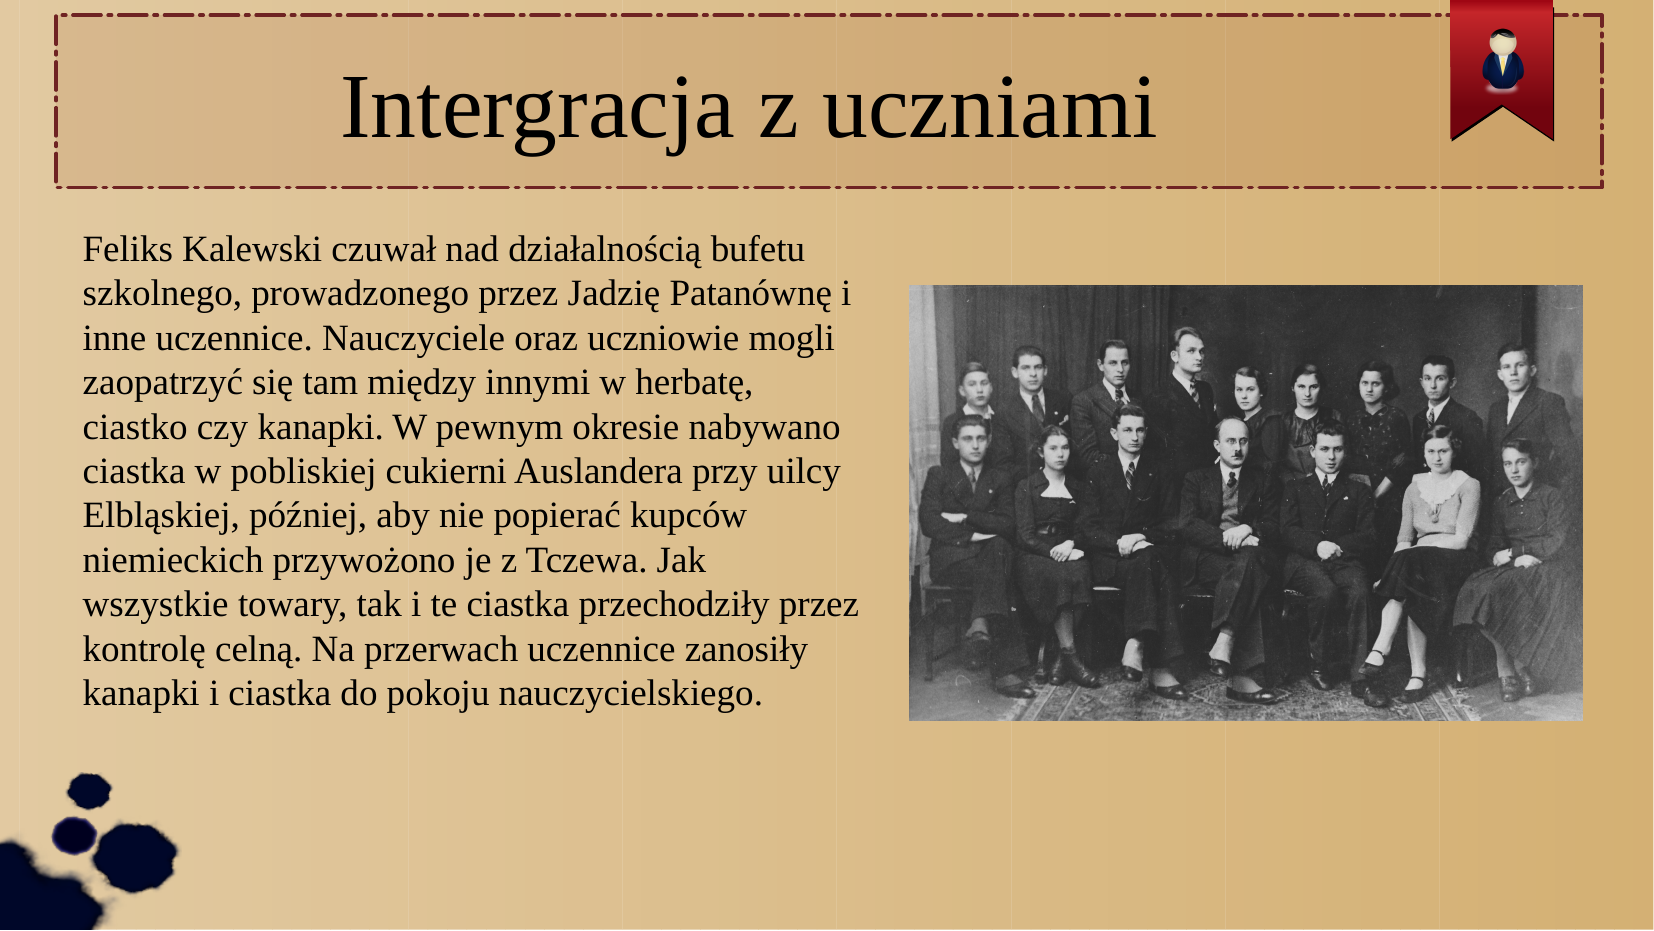

# Intergracja z uczniami
Feliks Kalewski czuwał nad działalnością bufetu szkolnego, prowadzonego przez Jadzię Patanównę i inne uczennice. Nauczyciele oraz uczniowie mogli zaopatrzyć się tam między innymi w herbatę, ciastko czy kanapki. W pewnym okresie nabywano ciastka w pobliskiej cukierni Auslandera przy uilcy Elbląskiej, później, aby nie popierać kupców niemieckich przywożono je z Tczewa. Jak wszystkie towary, tak i te ciastka przechodziły przez kontrolę celną. Na przerwach uczennice zanosiły kanapki i ciastka do pokoju nauczycielskiego.